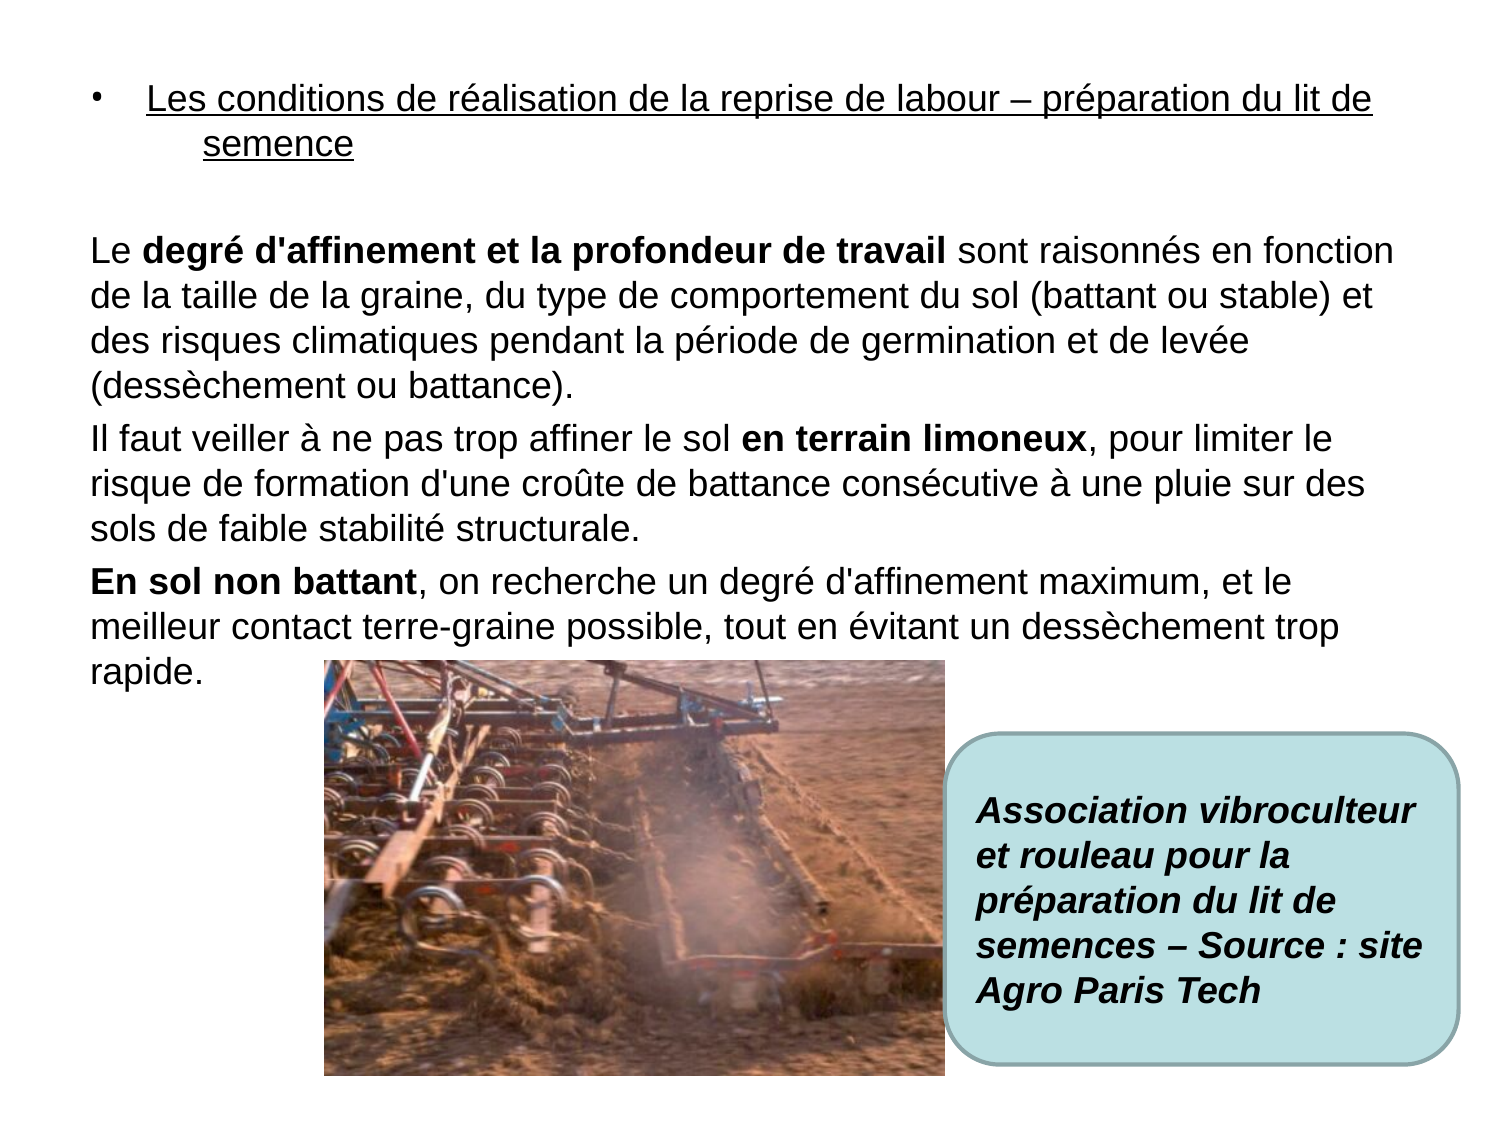

# Les conditions de réalisation de la reprise de labour – préparation du lit de semence
Le degré d'affinement et la profondeur de travail sont raisonnés en fonction de la taille de la graine, du type de comportement du sol (battant ou stable) et des risques climatiques pendant la période de germination et de levée (dessèchement ou battance).
Il faut veiller à ne pas trop affiner le sol en terrain limoneux, pour limiter le risque de formation d'une croûte de battance consécutive à une pluie sur des sols de faible stabilité structurale.
En sol non battant, on recherche un degré d'affinement maximum, et le meilleur contact terre-graine possible, tout en évitant un dessèchement trop rapide.
Association vibroculteur et rouleau pour la préparation du lit de semences – Source : site Agro Paris Tech